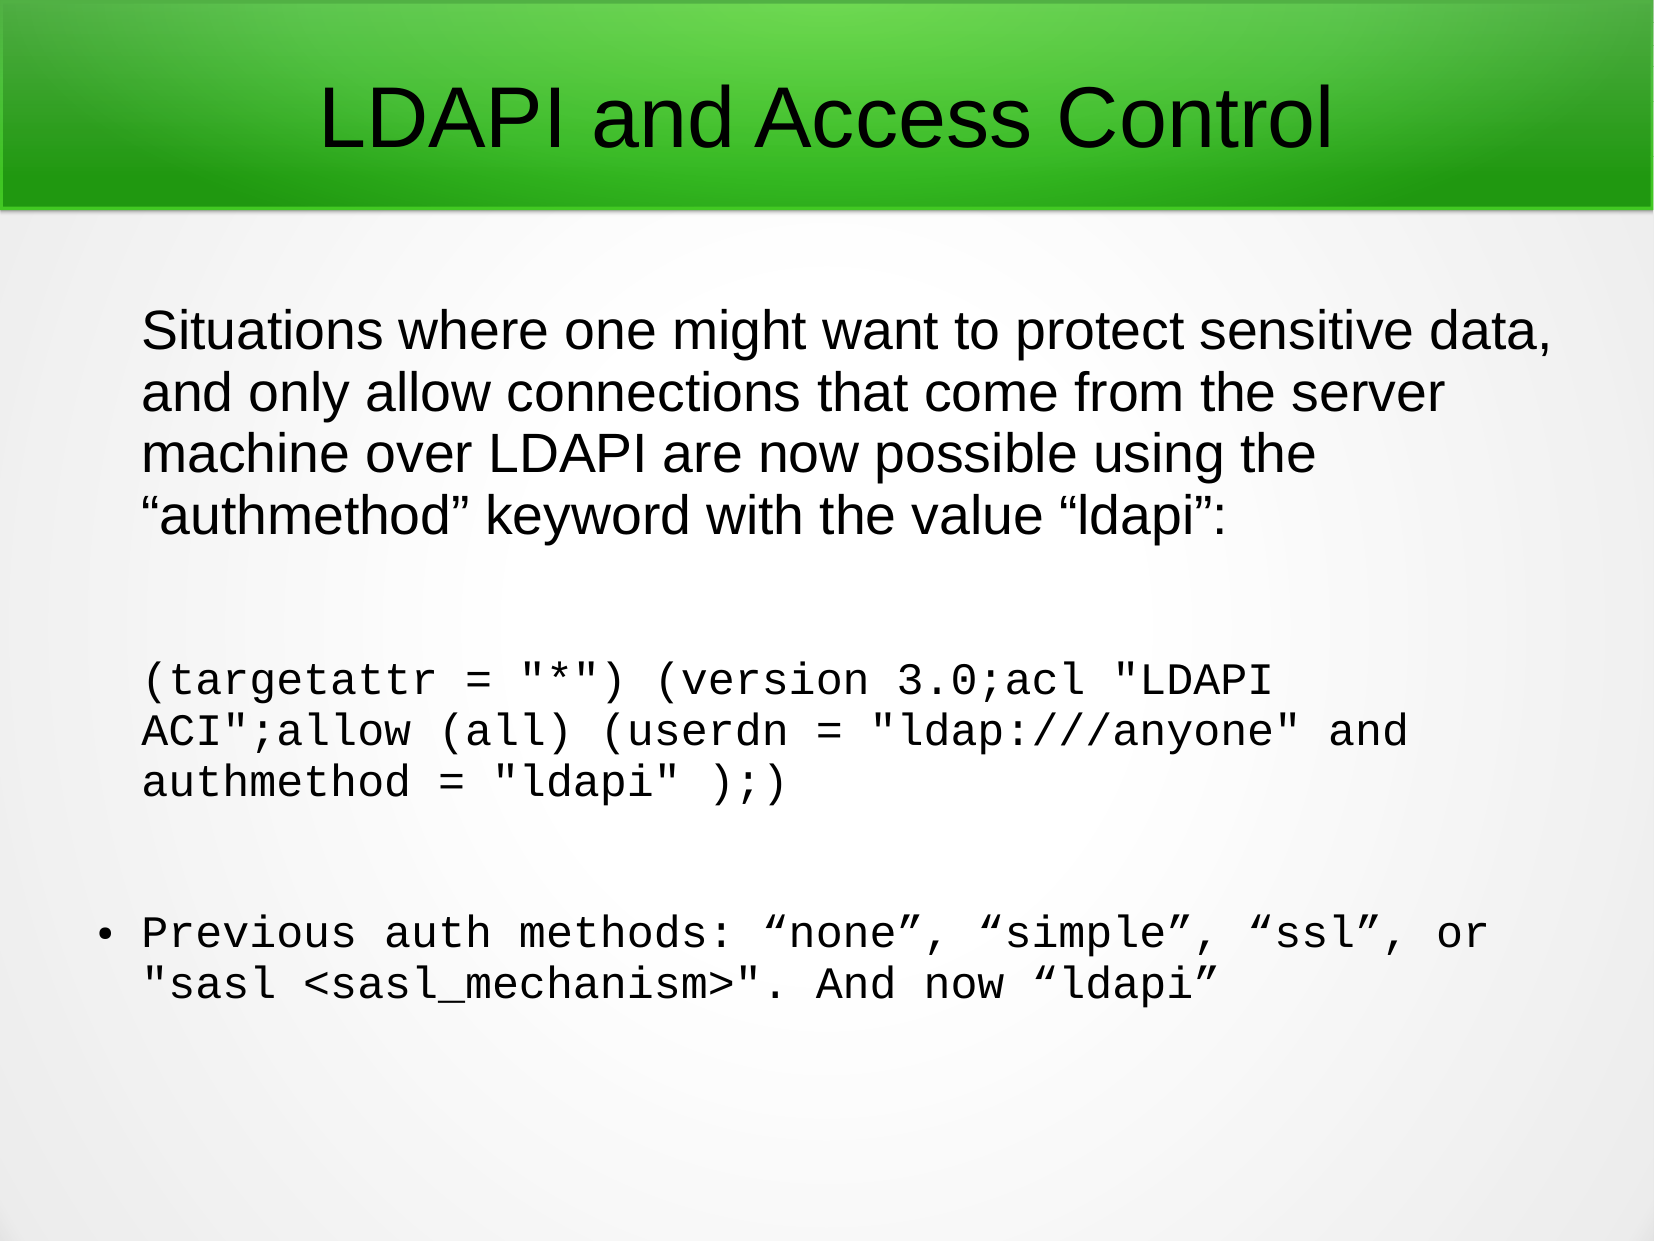

# LDAPI and Access Control
Situations where one might want to protect sensitive data, and only allow connections that come from the server machine over LDAPI are now possible using the “authmethod” keyword with the value “ldapi”:
(targetattr = "*") (version 3.0;acl "LDAPI ACI";allow (all) (userdn = "ldap:///anyone" and authmethod = "ldapi" );)
Previous auth methods: “none”, “simple”, “ssl”, or "sasl <sasl_mechanism>". And now “ldapi”